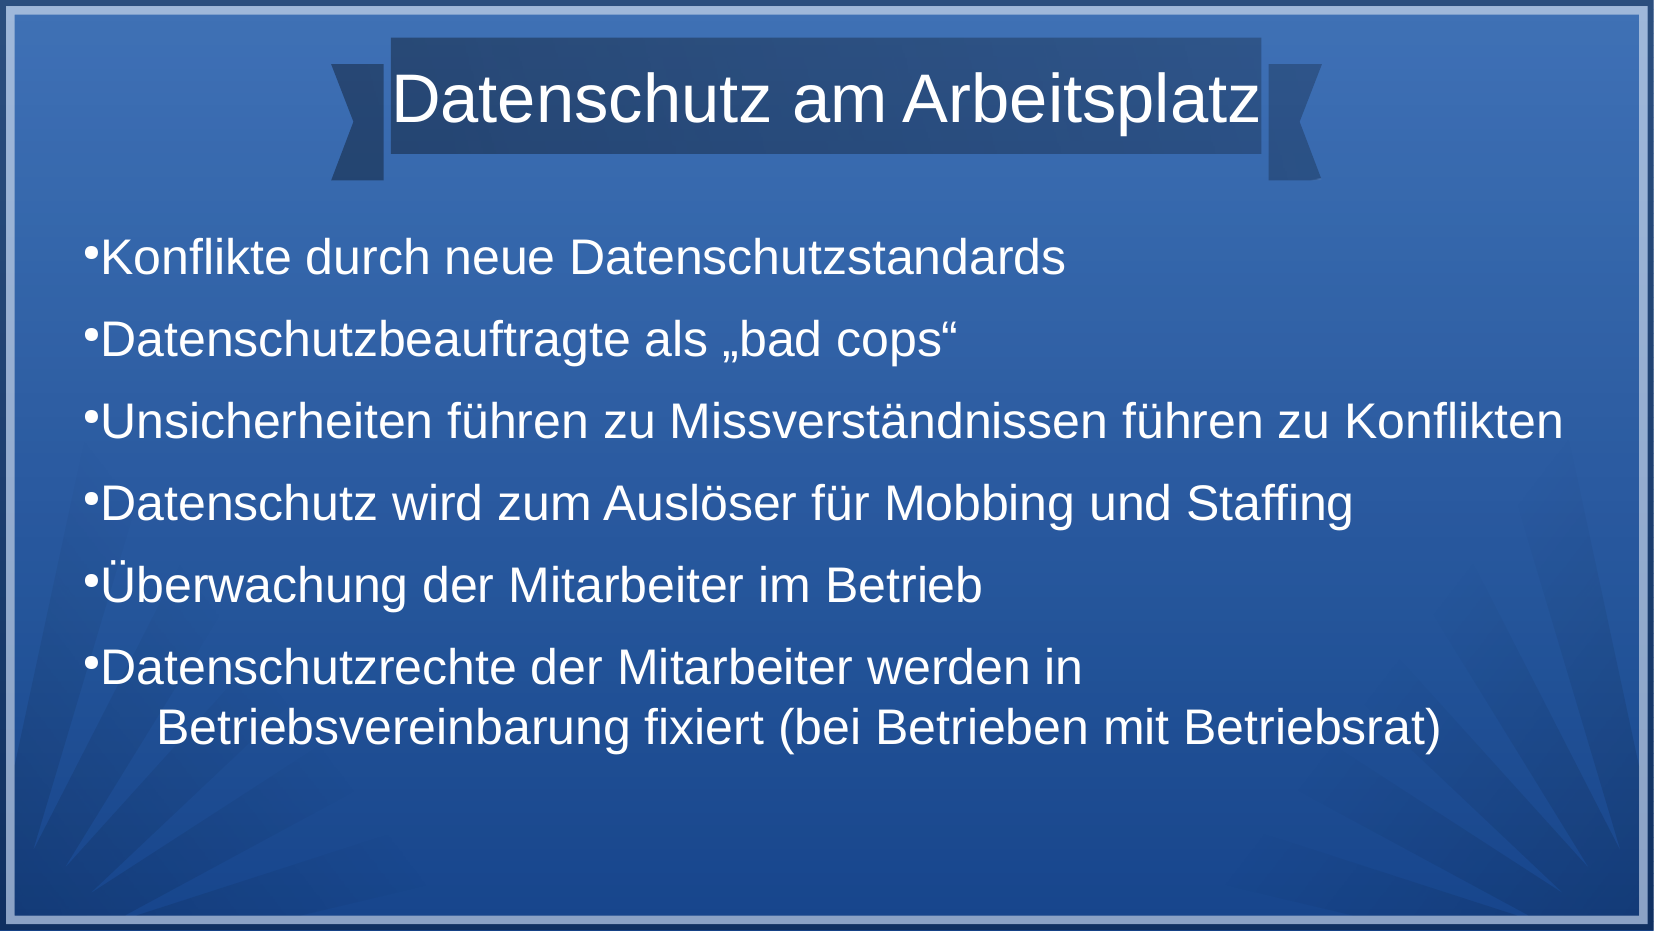

# Datenschutz am Arbeitsplatz
Konflikte durch neue Datenschutzstandards
Datenschutzbeauftragte als „bad cops“
Unsicherheiten führen zu Missverständnissen führen zu Konflikten
Datenschutz wird zum Auslöser für Mobbing und Staffing
Überwachung der Mitarbeiter im Betrieb
Datenschutzrechte der Mitarbeiter werden in 								Betriebsvereinbarung fixiert (bei Betrieben mit Betriebsrat)